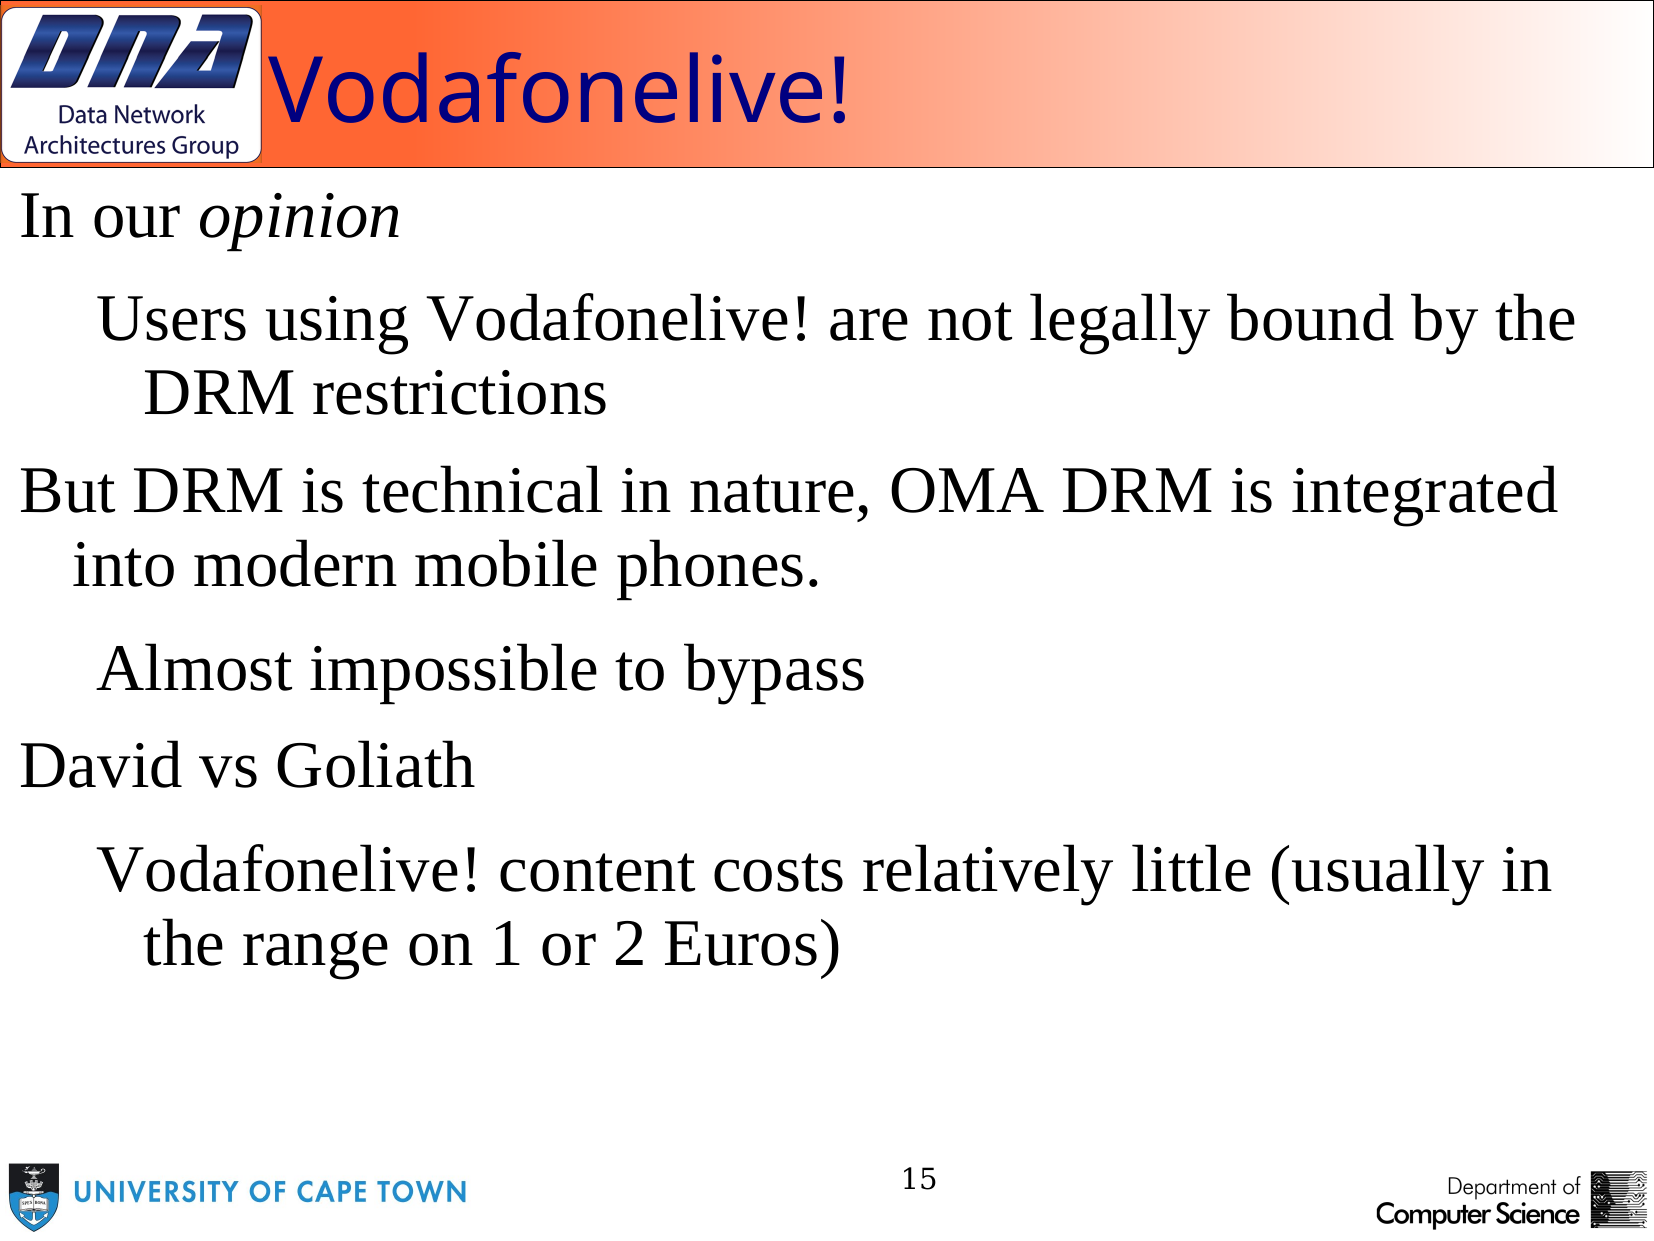

# Vodafonelive!
In our opinion
Users using Vodafonelive! are not legally bound by the DRM restrictions
But DRM is technical in nature, OMA DRM is integrated into modern mobile phones.
Almost impossible to bypass
David vs Goliath
Vodafonelive! content costs relatively little (usually in the range on 1 or 2 Euros)
15